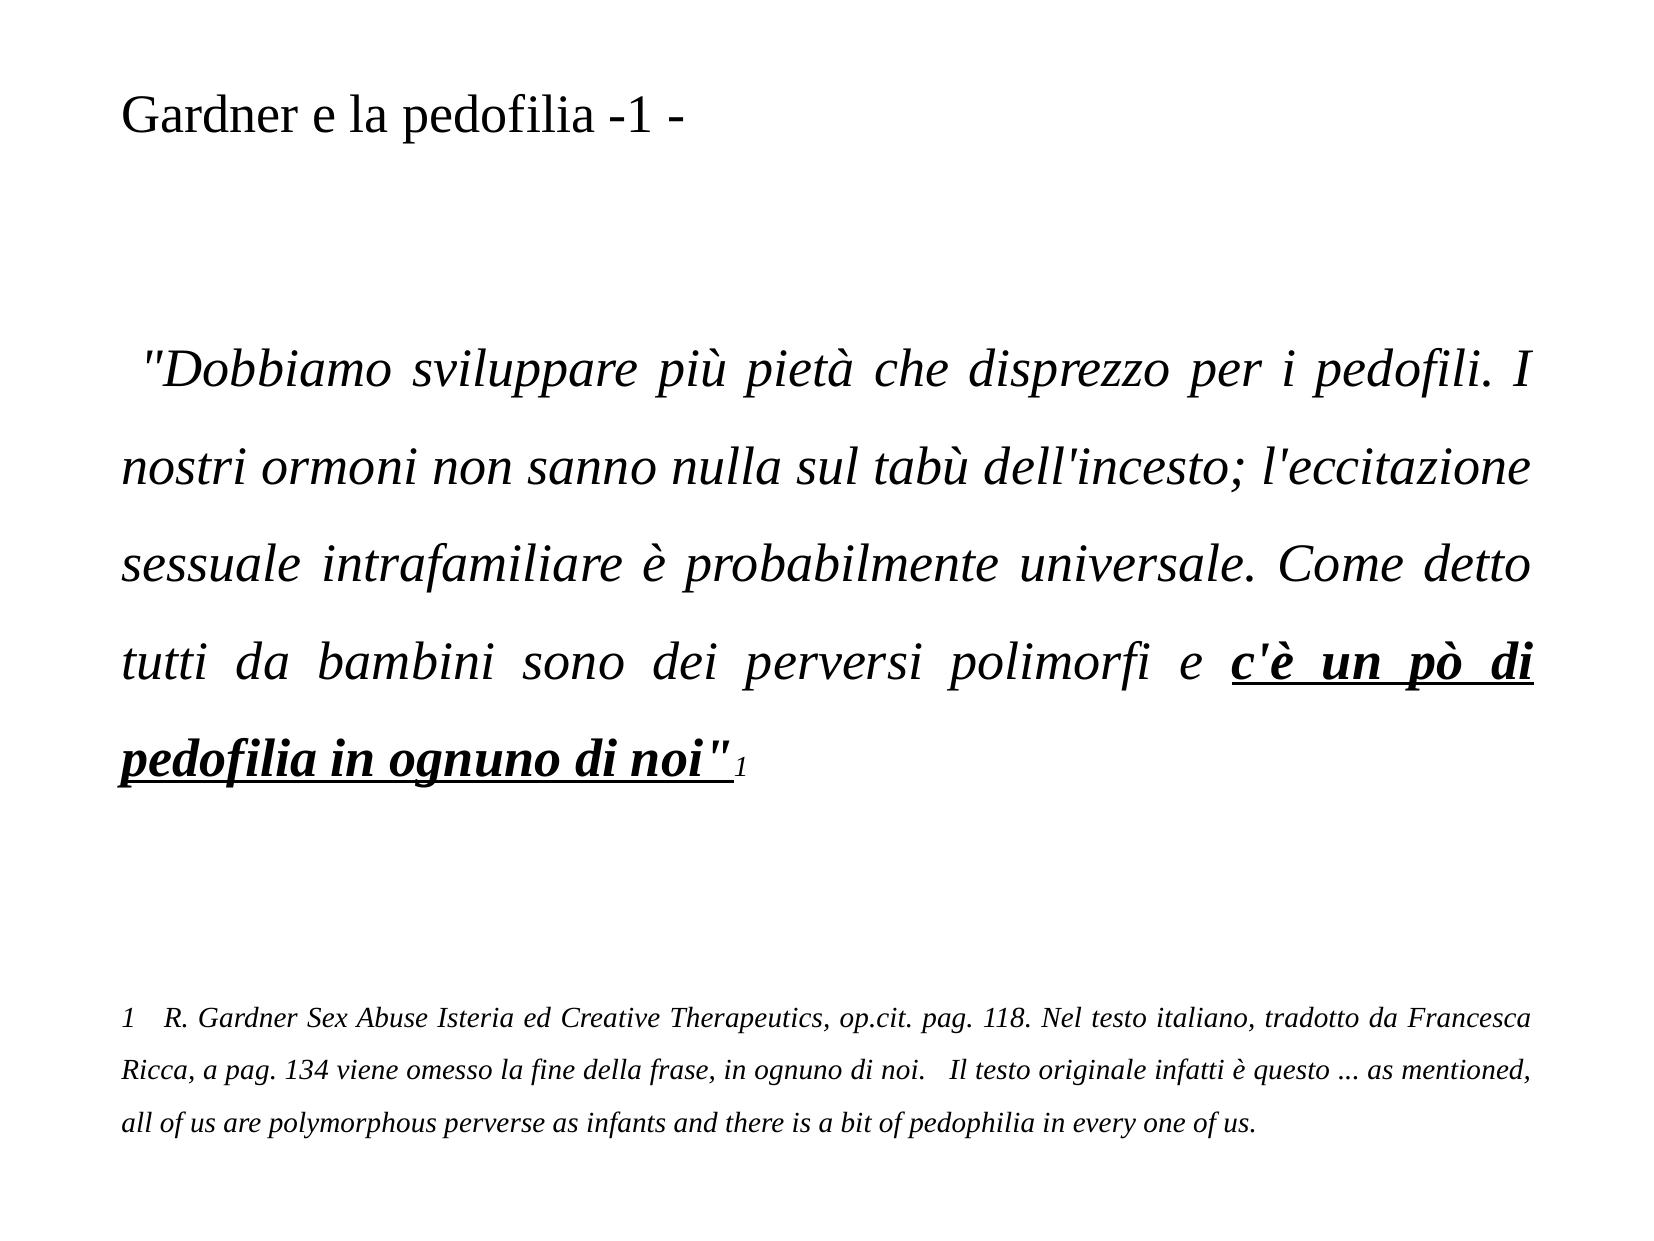

# Gardner e la pedofilia -1 -
 "Dobbiamo sviluppare più pietà che disprezzo per i pedofili. I nostri ormoni non sanno nulla sul tabù dell'incesto; l'eccitazione sessuale intrafamiliare è probabilmente universale. Come detto tutti da bambini sono dei perversi polimorfi e c'è un pò di pedofilia in ognuno di noi"1
1 R. Gardner Sex Abuse Isteria ed Creative Therapeutics, op.cit. pag. 118. Nel testo italiano, tradotto da Francesca Ricca, a pag. 134 viene omesso la fine della frase, in ognuno di noi. Il testo originale infatti è questo ... as mentioned, all of us are polymorphous perverse as infants and there is a bit of pedophilia in every one of us.